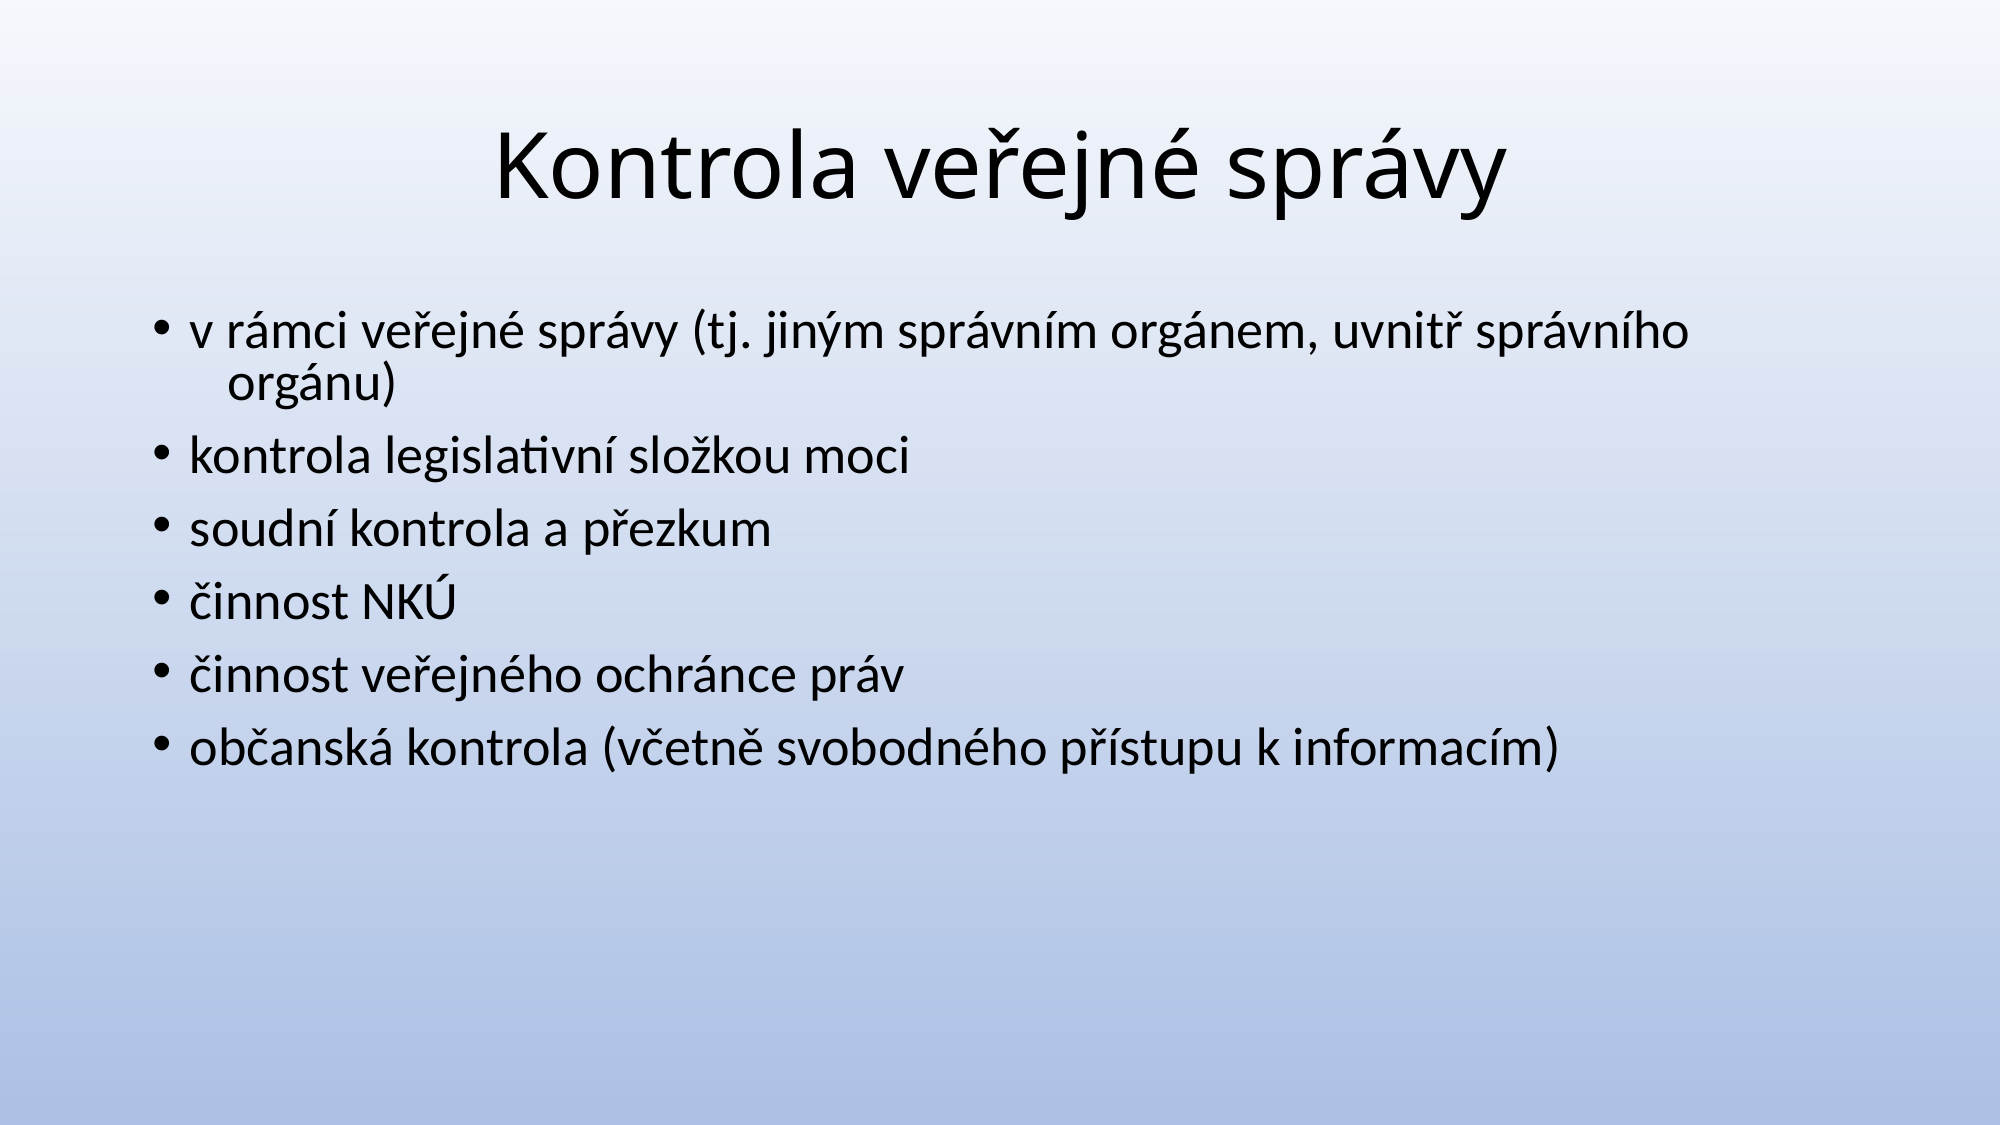

# Kontrola veřejné správy
v rámci veřejné správy (tj. jiným správním orgánem, uvnitř správního orgánu)
kontrola legislativní složkou moci
soudní kontrola a přezkum
činnost NKÚ
činnost veřejného ochránce práv
občanská kontrola (včetně svobodného přístupu k informacím)